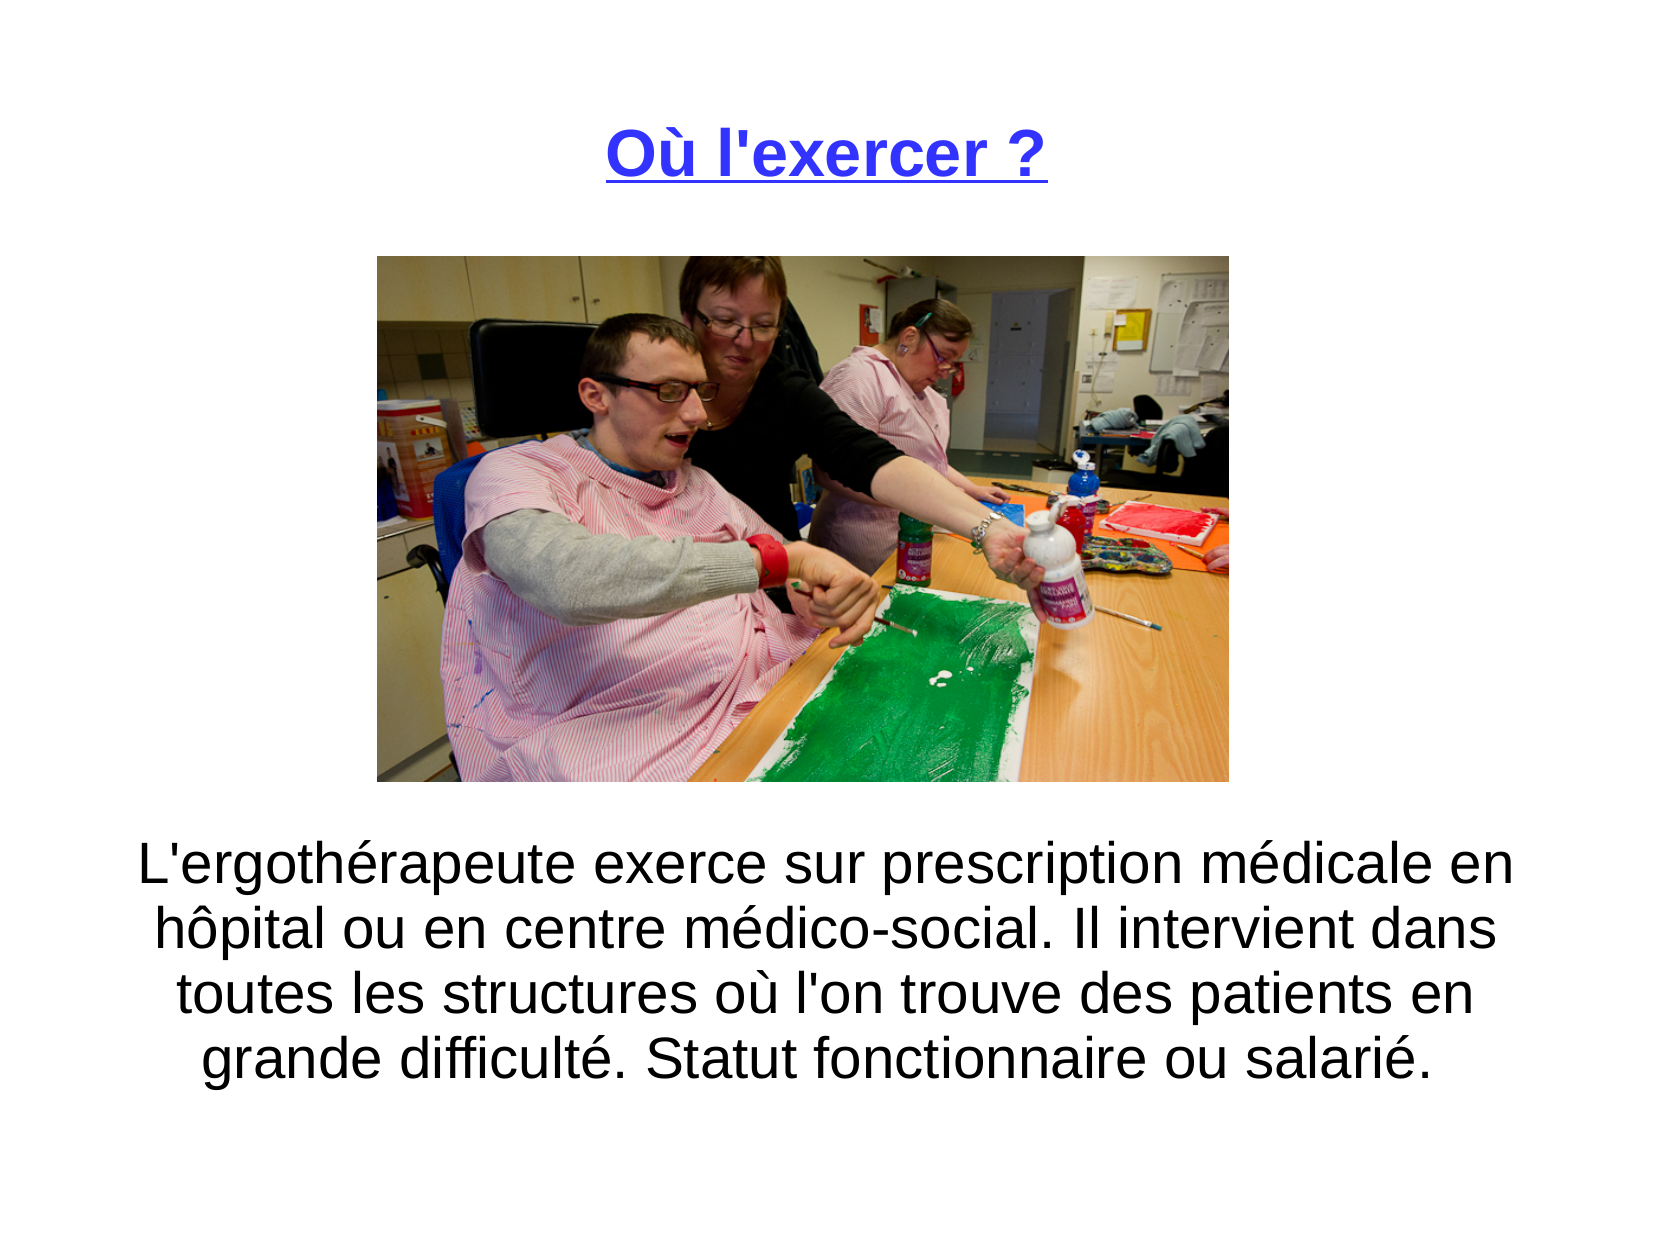

# Où l'exercer ?
L'ergothérapeute exerce sur prescription médicale en hôpital ou en centre médico-social. Il intervient dans toutes les structures où l'on trouve des patients en grande difficulté. Statut fonctionnaire ou salarié.